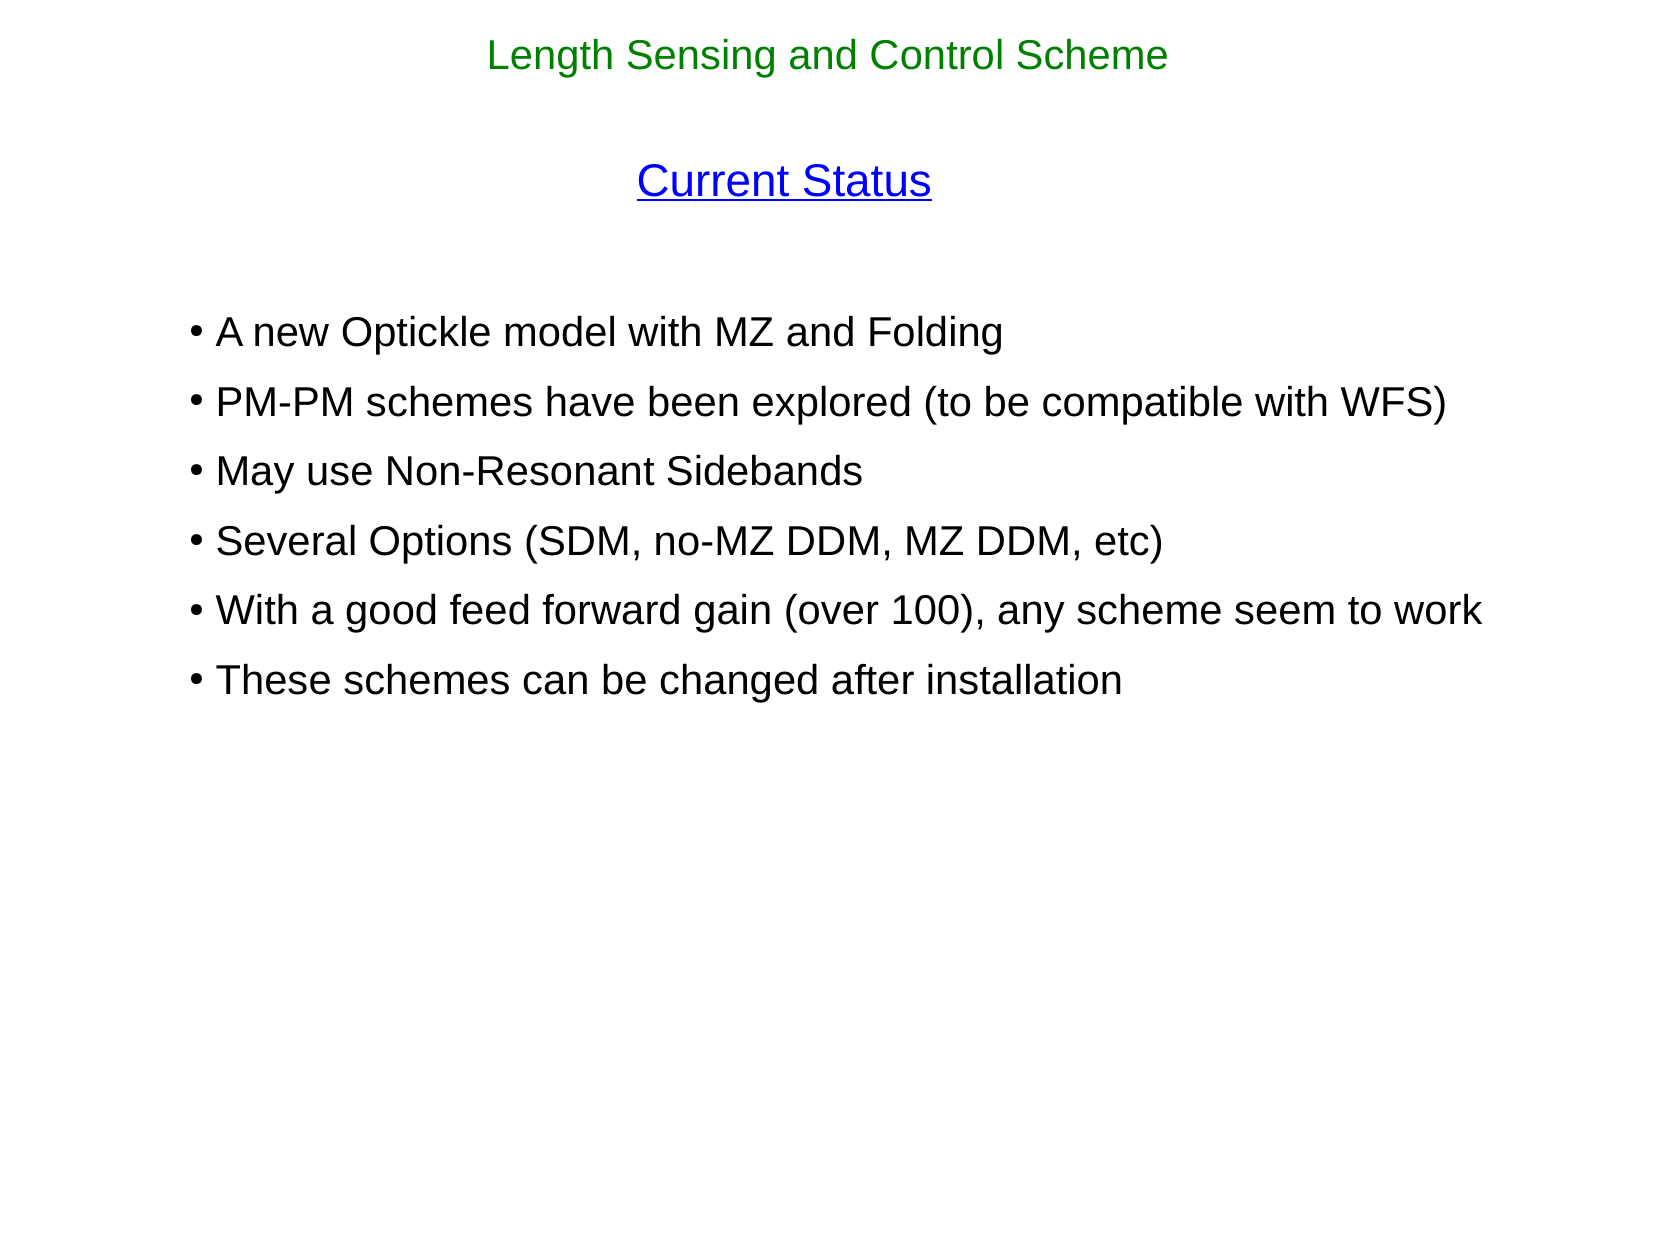

Length Sensing and Control Scheme
Current Status
 A new Optickle model with MZ and Folding
 PM-PM schemes have been explored (to be compatible with WFS)
 May use Non-Resonant Sidebands
 Several Options (SDM, no-MZ DDM, MZ DDM, etc)
 With a good feed forward gain (over 100), any scheme seem to work
 These schemes can be changed after installation